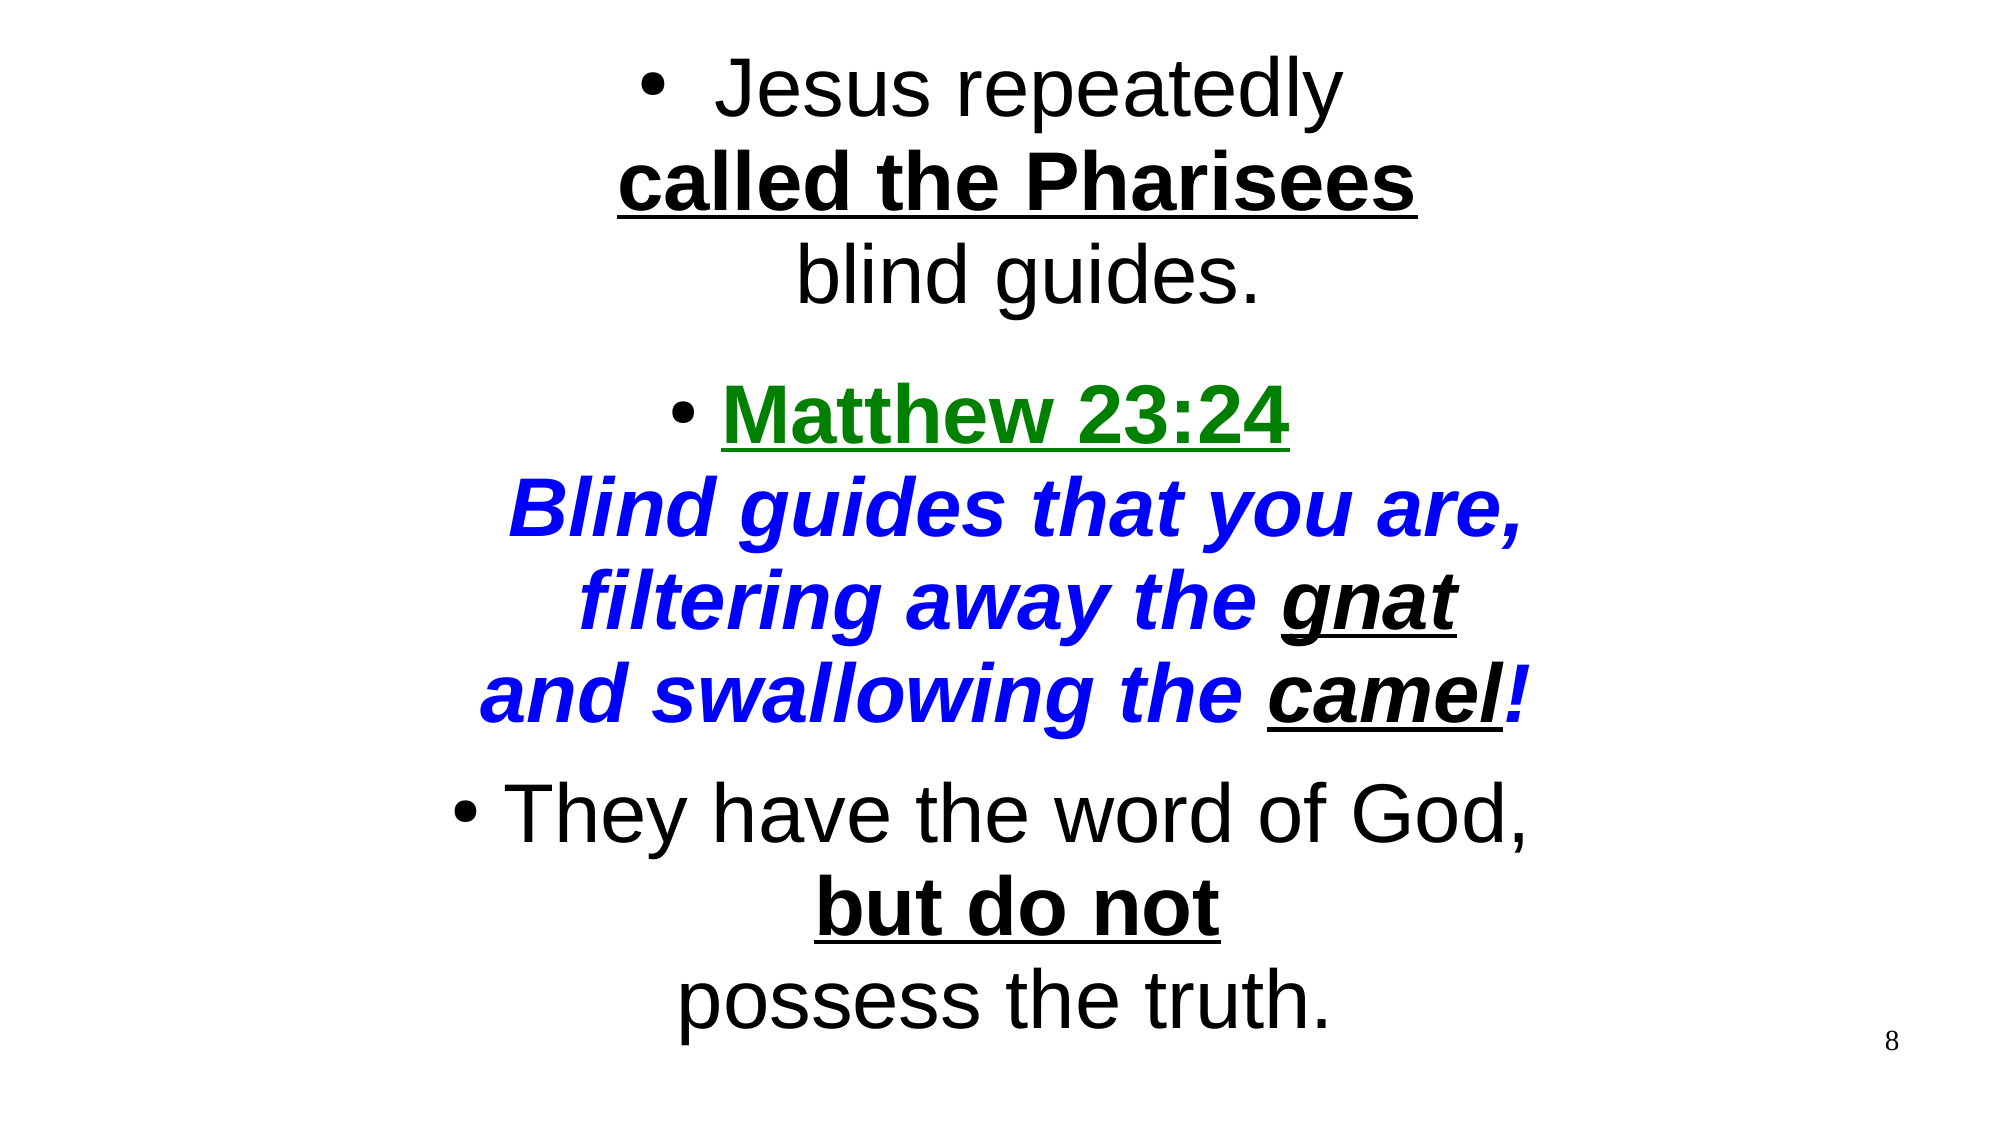

# Jesus repeatedly called the Pharisees blind guides.
Matthew 23:24
Blind guides that you are,
filtering away the gnat
and swallowing the camel!
They have the word of God,
but do not
possess the truth.
8